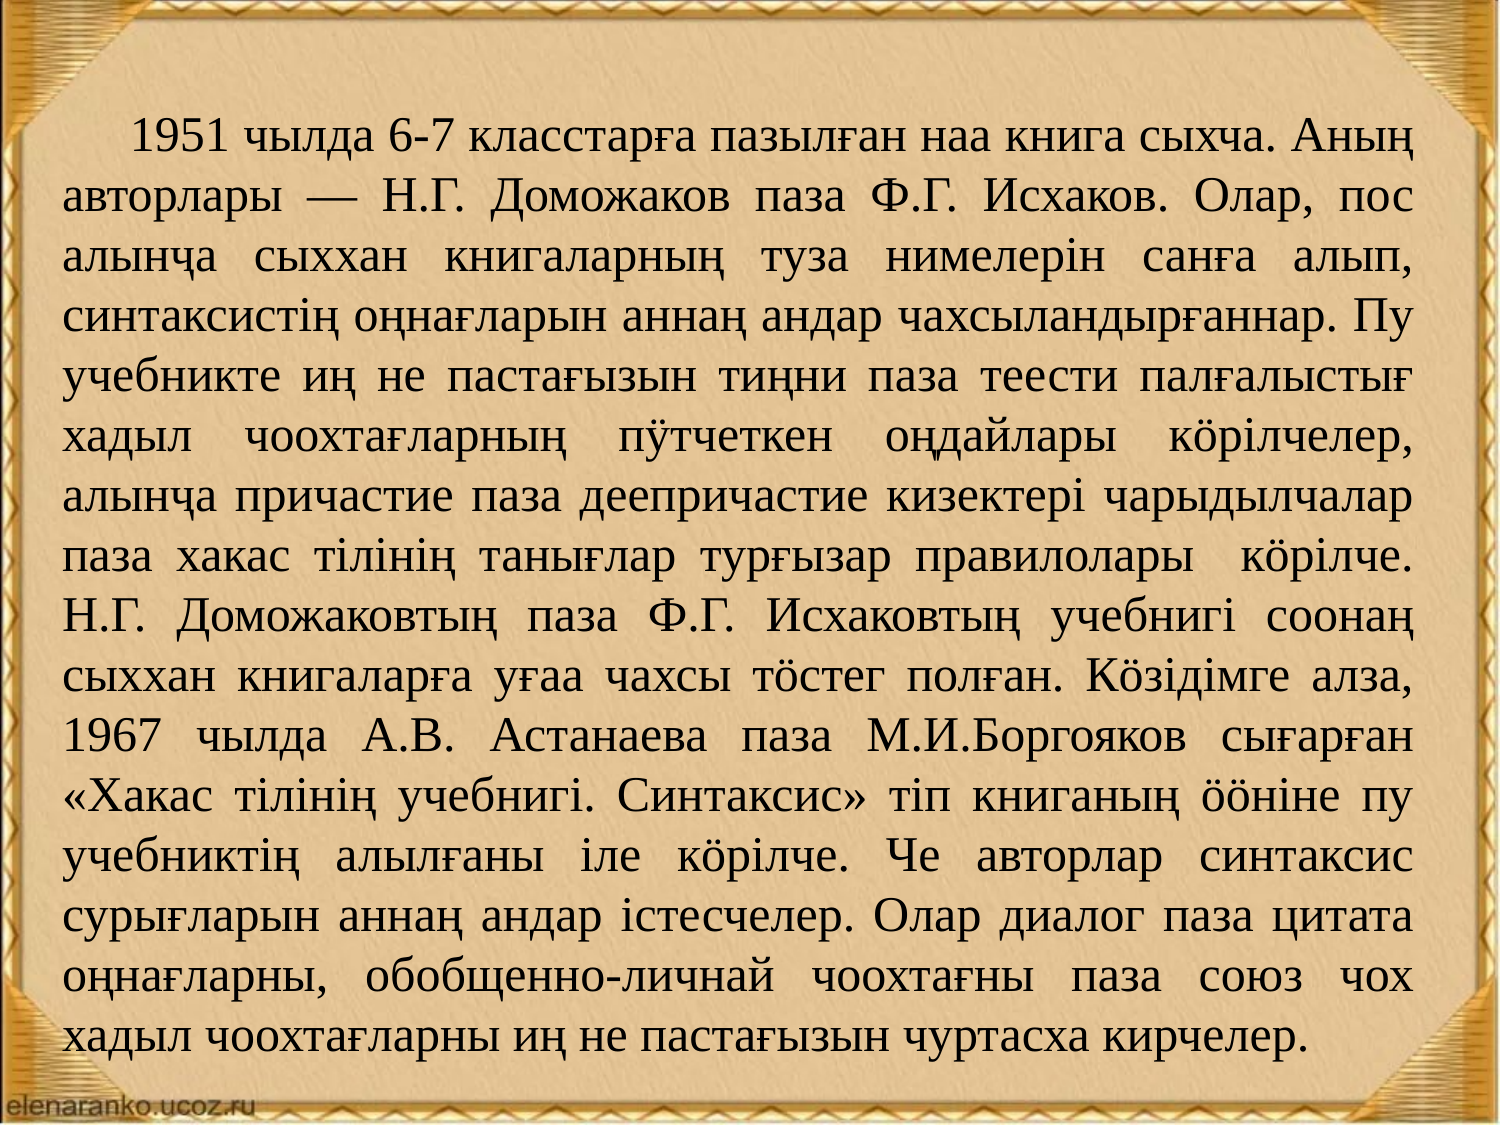

1951 чылда 6-7 класстарға пазылған наа книга сыхча. Аның авторлары — Н.Г. Доможаков паза Ф.Г. Исхаков. Олар, пос алынҷа сыххан книгаларның туза нимелерін санға алып, синтаксистің оңнағларын аннаң андар чахсыландырғаннар. Пу учебникте иң не пастағызын тиңни паза теести палғалыстығ хадыл чоохтағларның пӱтчеткен оңдайлары кӧрілчелер, алынҷа причастие паза деепричастие кизектері чарыдылчалар паза хакас тілінің танығлар турғызар правилолары кӧрілче. Н.Г. Доможаковтың паза Ф.Г. Исхаковтың учебнигі соонаң сыххан книгаларға уғаа чахсы тӧстег полған. Кӧзідімге алза, 1967 чылда А.В. Астанаева паза М.И.Боргояков сығарған «Хакас тілінің учебнигі. Синтаксис» тіп книганың ӧӧніне пу учебниктің алылғаны іле кӧрілче. Че авторлар синтаксис сурығларын аннаң андар істесчелер. Олар диалог паза цитата оңнағларны, обобщенно-личнай чоохтағны паза союз чох хадыл чоохтағларны иң не пастағызын чуртасха кирчелер.